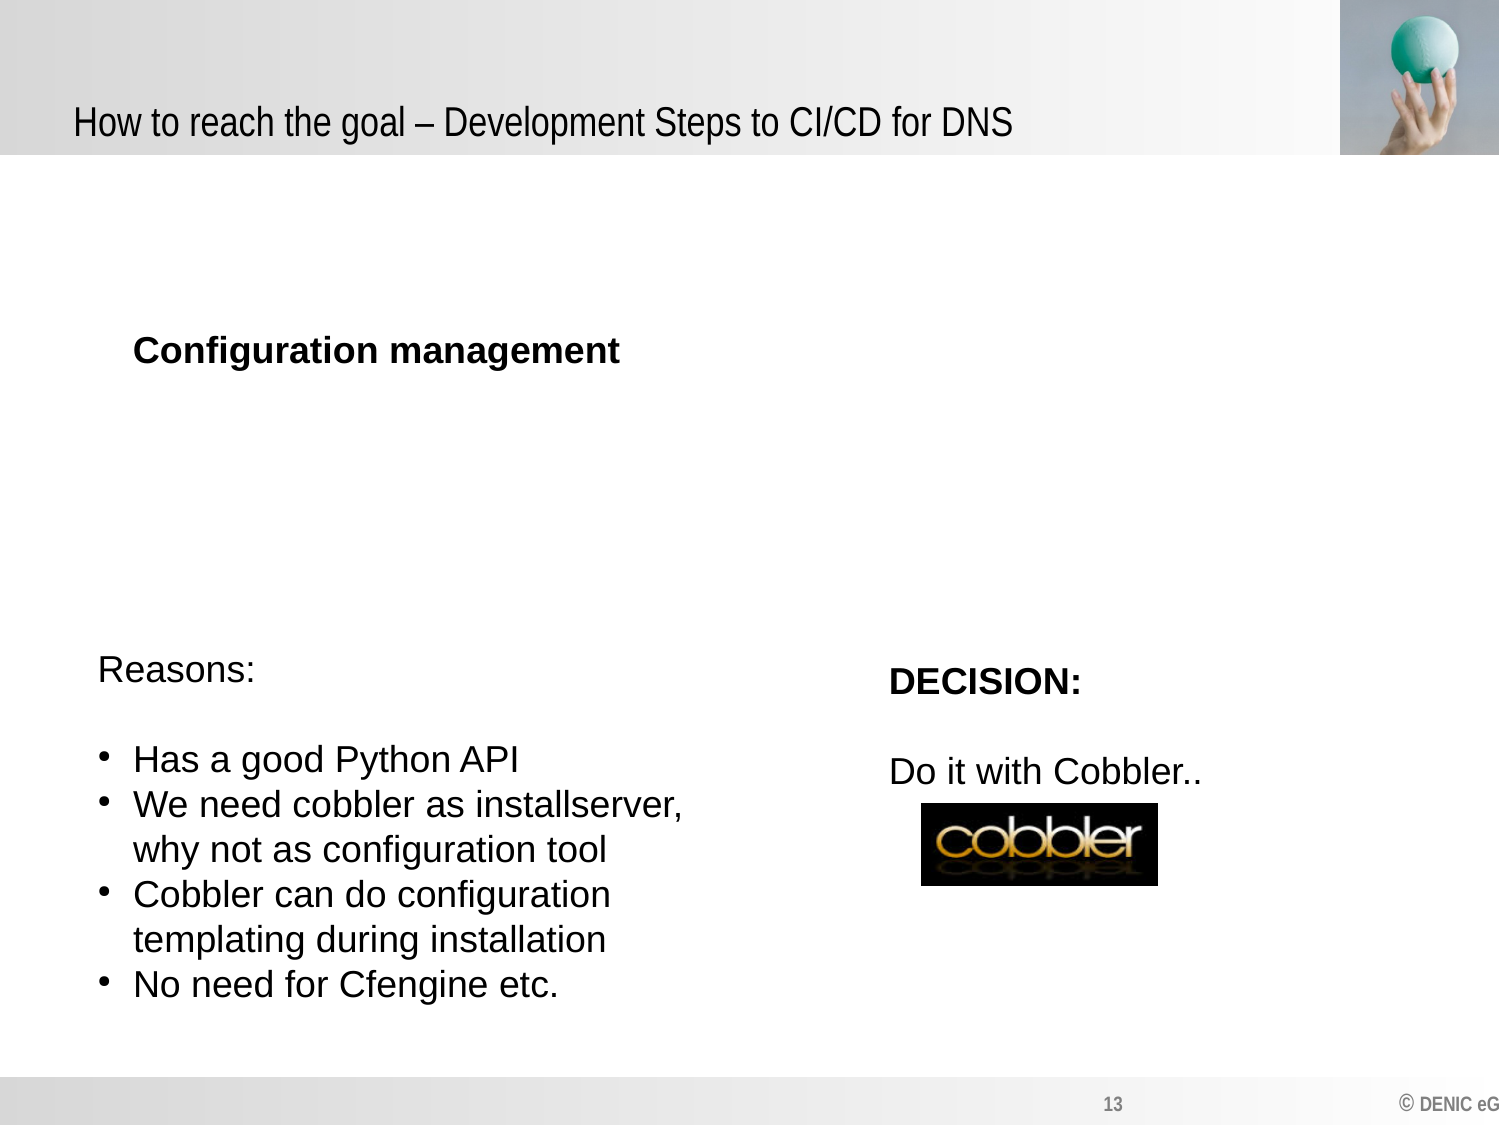

How to reach the goal – Development Steps to CI/CD for DNS
Configuration management
Reasons:
Has a good Python API
We need cobbler as installserver, why not as configuration tool
Cobbler can do configuration templating during installation
No need for Cfengine etc.
DECISION:
Do it with Cobbler..
 © DENIC eG